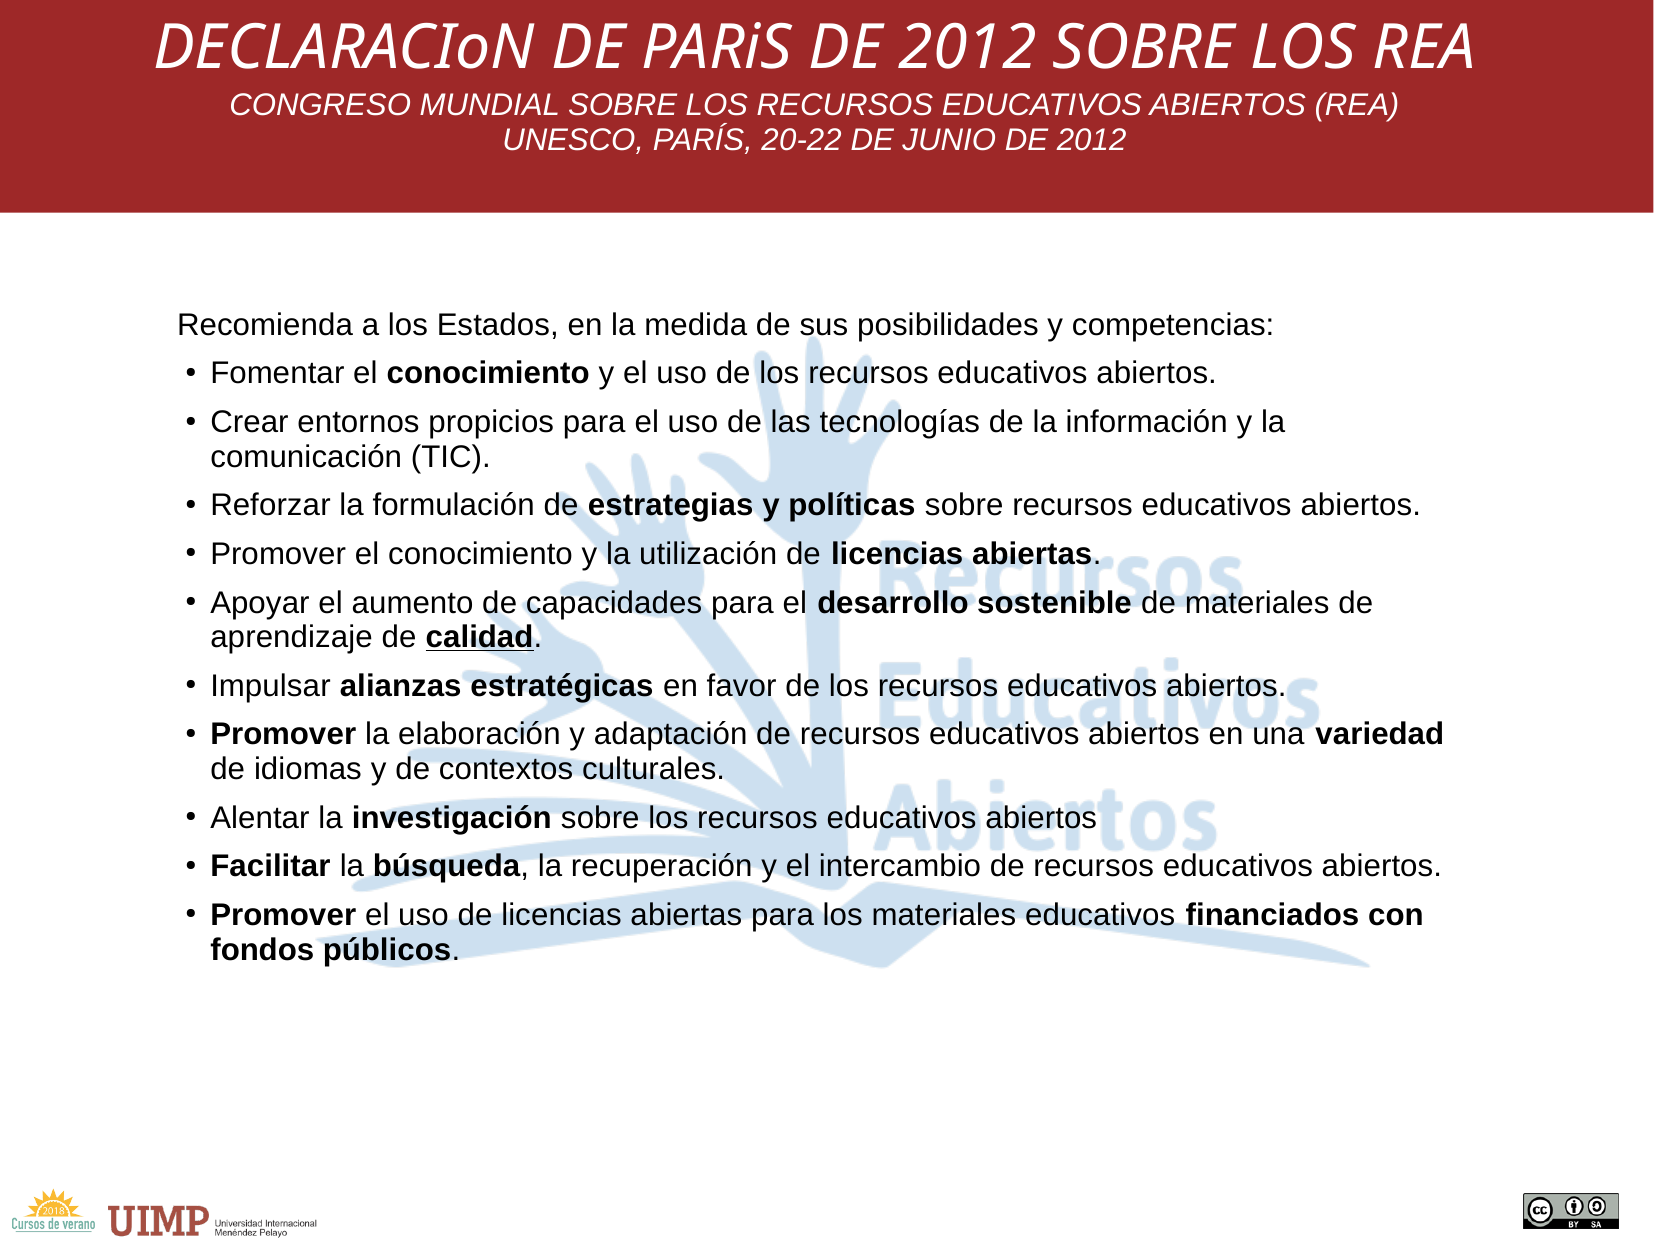

DECLARACIoN DE PARiS DE 2012 SOBRE LOS REA
CONGRESO MUNDIAL SOBRE LOS RECURSOS EDUCATIVOS ABIERTOS (REA)
UNESCO, PARÍS, 20-22 DE JUNIO DE 2012
#
Recomienda a los Estados, en la medida de sus posibilidades y competencias:
Fomentar el conocimiento y el uso de los recursos educativos abiertos.
Crear entornos propicios para el uso de las tecnologías de la información y la comunicación (TIC).
Reforzar la formulación de estrategias y políticas sobre recursos educativos abiertos.
Promover el conocimiento y la utilización de licencias abiertas.
Apoyar el aumento de capacidades para el desarrollo sostenible de materiales de aprendizaje de calidad.
Impulsar alianzas estratégicas en favor de los recursos educativos abiertos.
Promover la elaboración y adaptación de recursos educativos abiertos en una variedad de idiomas y de contextos culturales.
Alentar la investigación sobre los recursos educativos abiertos
Facilitar la búsqueda, la recuperación y el intercambio de recursos educativos abiertos.
Promover el uso de licencias abiertas para los materiales educativos financiados con fondos públicos.